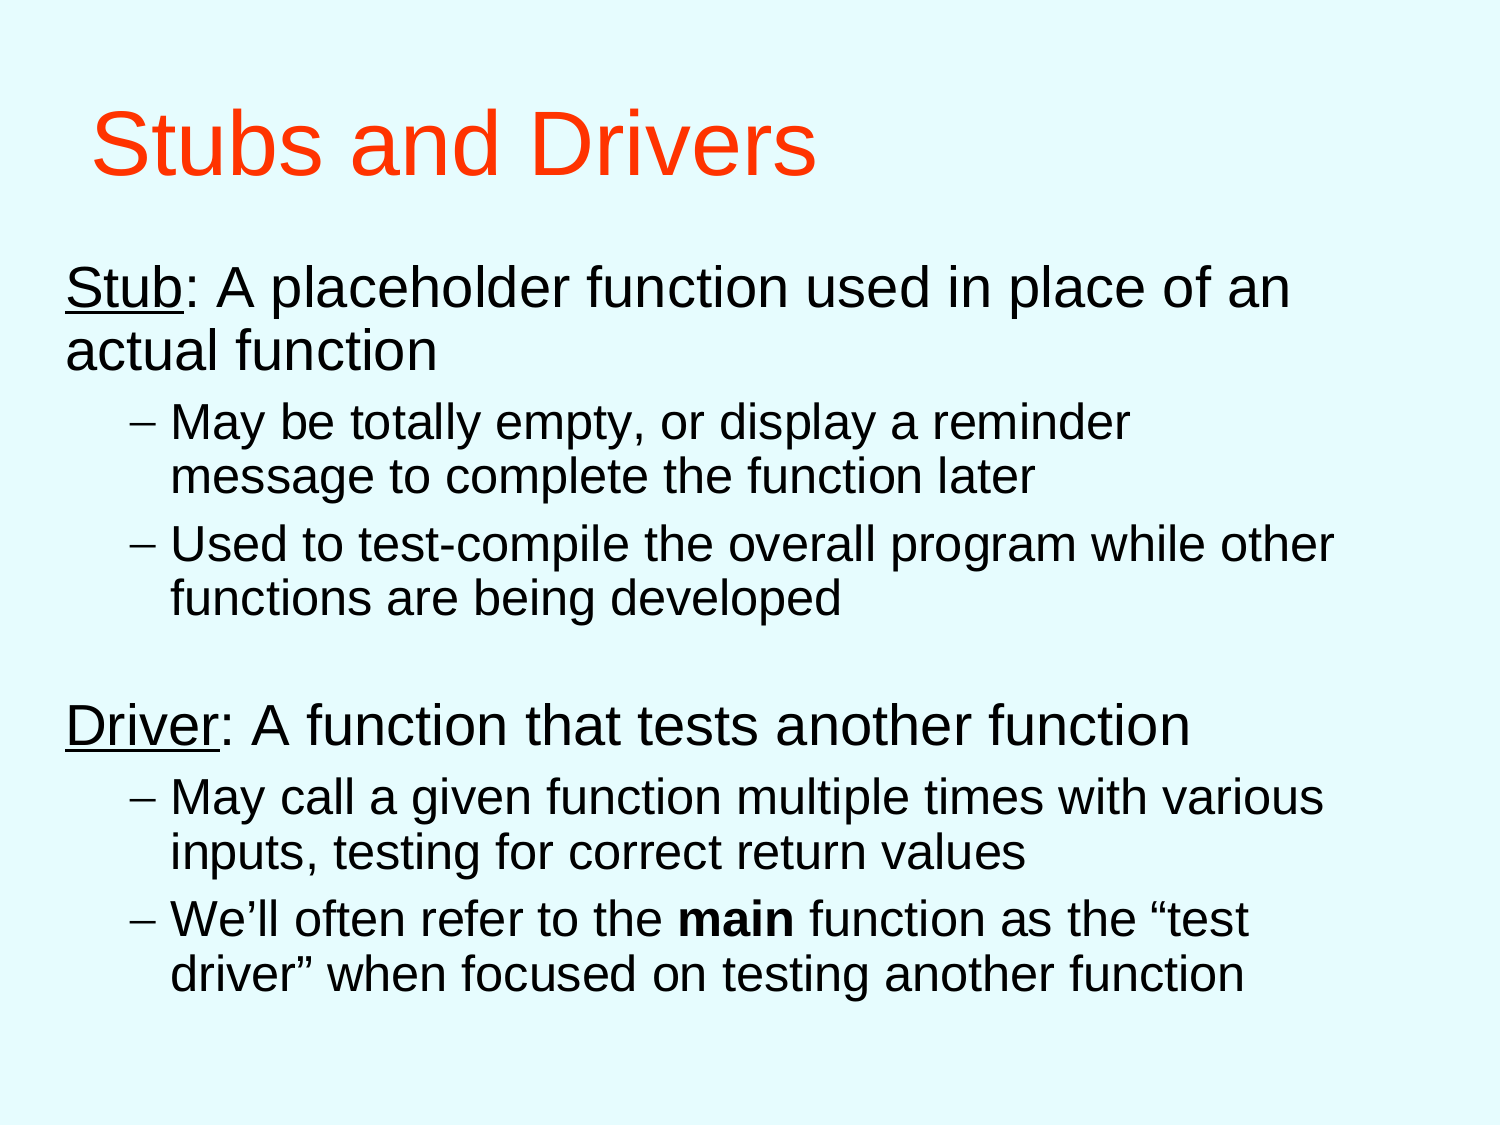

# Stubs and Drivers
Stub: A placeholder function used in place of an actual function
May be totally empty, or display a reminder message to complete the function later
Used to test-compile the overall program while other functions are being developed
Driver: A function that tests another function
May call a given function multiple times with various inputs, testing for correct return values
We’ll often refer to the main function as the “test driver” when focused on testing another function